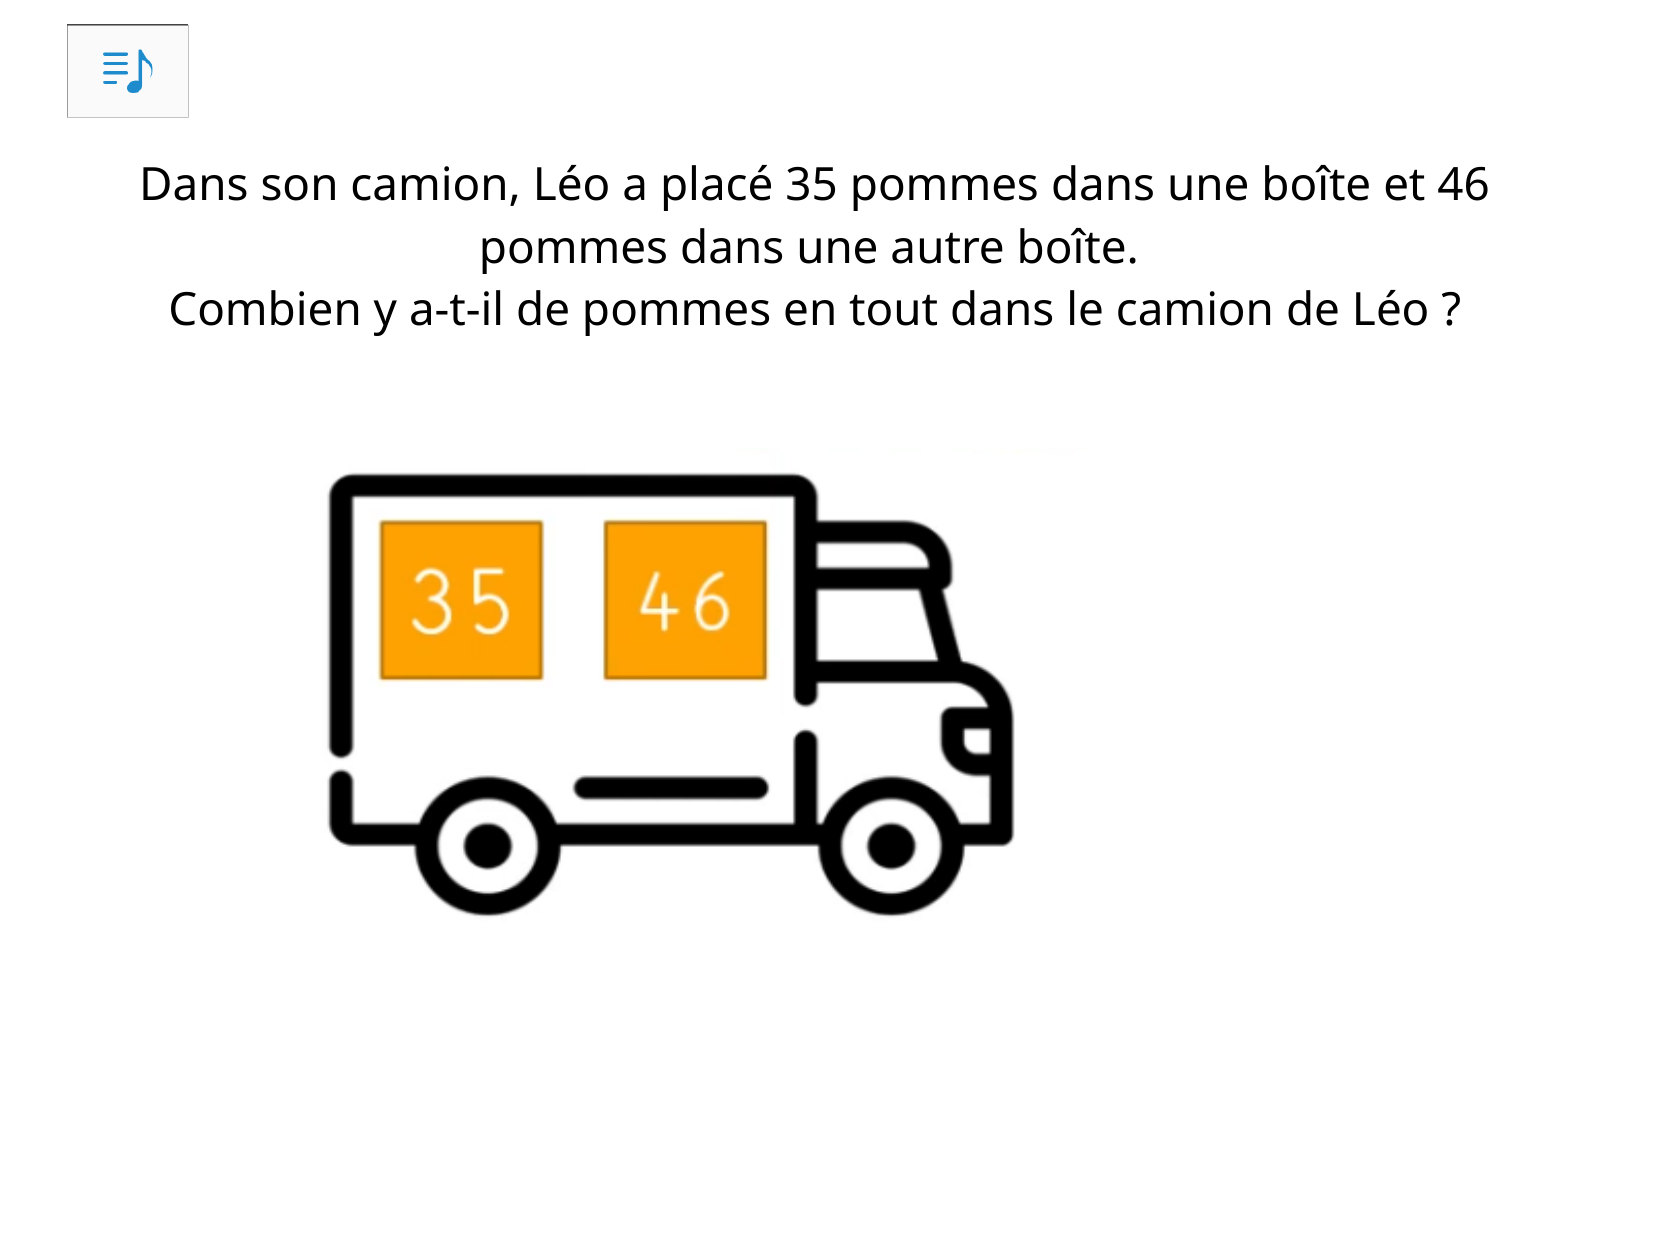

# Dans son camion, Léo a placé 35 pommes dans une boîte et 46 pommes dans une autre boîte. Combien y a-t-il de pommes en tout dans le camion de Léo ?